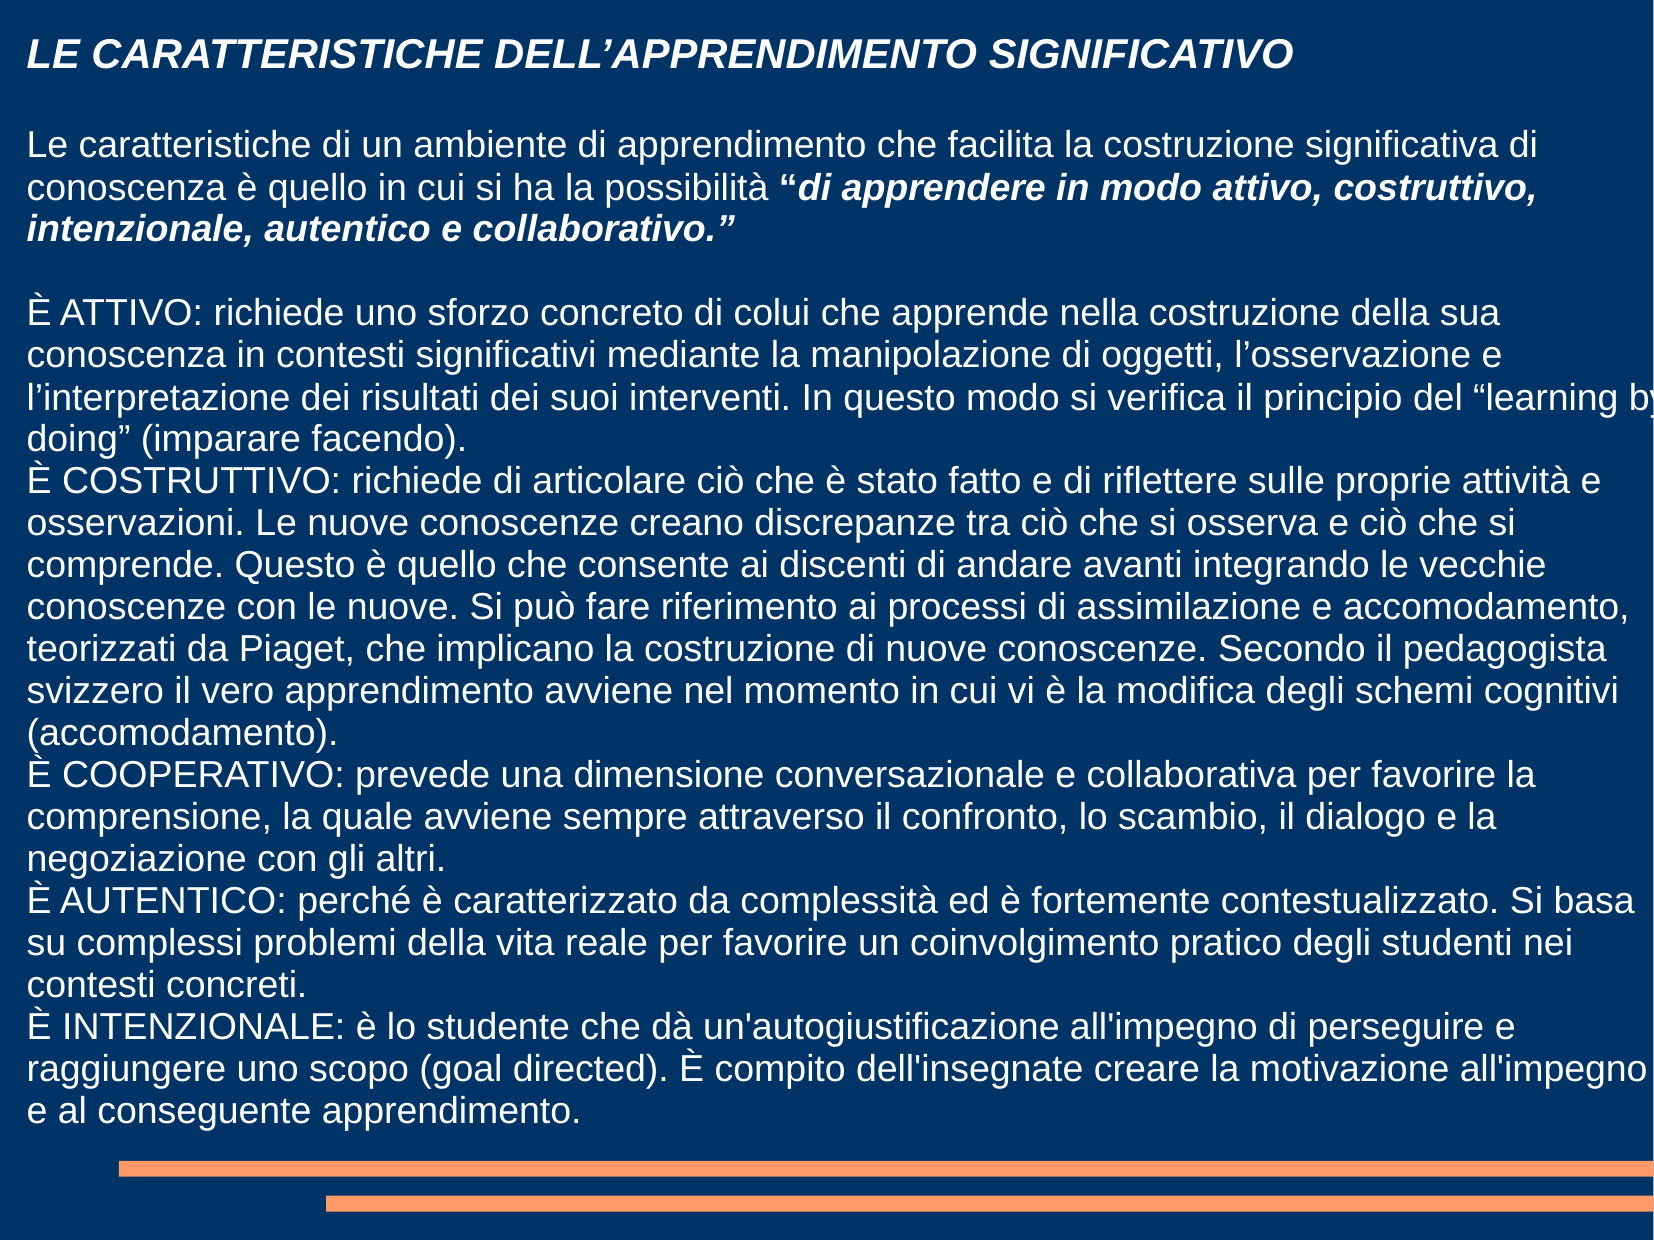

LE CARATTERISTICHE DELL’APPRENDIMENTO SIGNIFICATIVO
Le caratteristiche di un ambiente di apprendimento che facilita la costruzione significativa di conoscenza è quello in cui si ha la possibilità “di apprendere in modo attivo, costruttivo, intenzionale, autentico e collaborativo.”
È ATTIVO: richiede uno sforzo concreto di colui che apprende nella costruzione della sua conoscenza in contesti significativi mediante la manipolazione di oggetti, l’osservazione e l’interpretazione dei risultati dei suoi interventi. In questo modo si verifica il principio del “learning by doing” (imparare facendo).
È COSTRUTTIVO: richiede di articolare ciò che è stato fatto e di riflettere sulle proprie attività e osservazioni. Le nuove conoscenze creano discrepanze tra ciò che si osserva e ciò che si comprende. Questo è quello che consente ai discenti di andare avanti integrando le vecchie conoscenze con le nuove. Si può fare riferimento ai processi di assimilazione e accomodamento, teorizzati da Piaget, che implicano la costruzione di nuove conoscenze. Secondo il pedagogista svizzero il vero apprendimento avviene nel momento in cui vi è la modifica degli schemi cognitivi (accomodamento).
È COOPERATIVO: prevede una dimensione conversazionale e collaborativa per favorire la comprensione, la quale avviene sempre attraverso il confronto, lo scambio, il dialogo e la negoziazione con gli altri.
È AUTENTICO: perché è caratterizzato da complessità ed è fortemente contestualizzato. Si basa su complessi problemi della vita reale per favorire un coinvolgimento pratico degli studenti nei contesti concreti.
È INTENZIONALE: è lo studente che dà un'autogiustificazione all'impegno di perseguire e raggiungere uno scopo (goal directed). È compito dell'insegnate creare la motivazione all'impegno e al conseguente apprendimento.